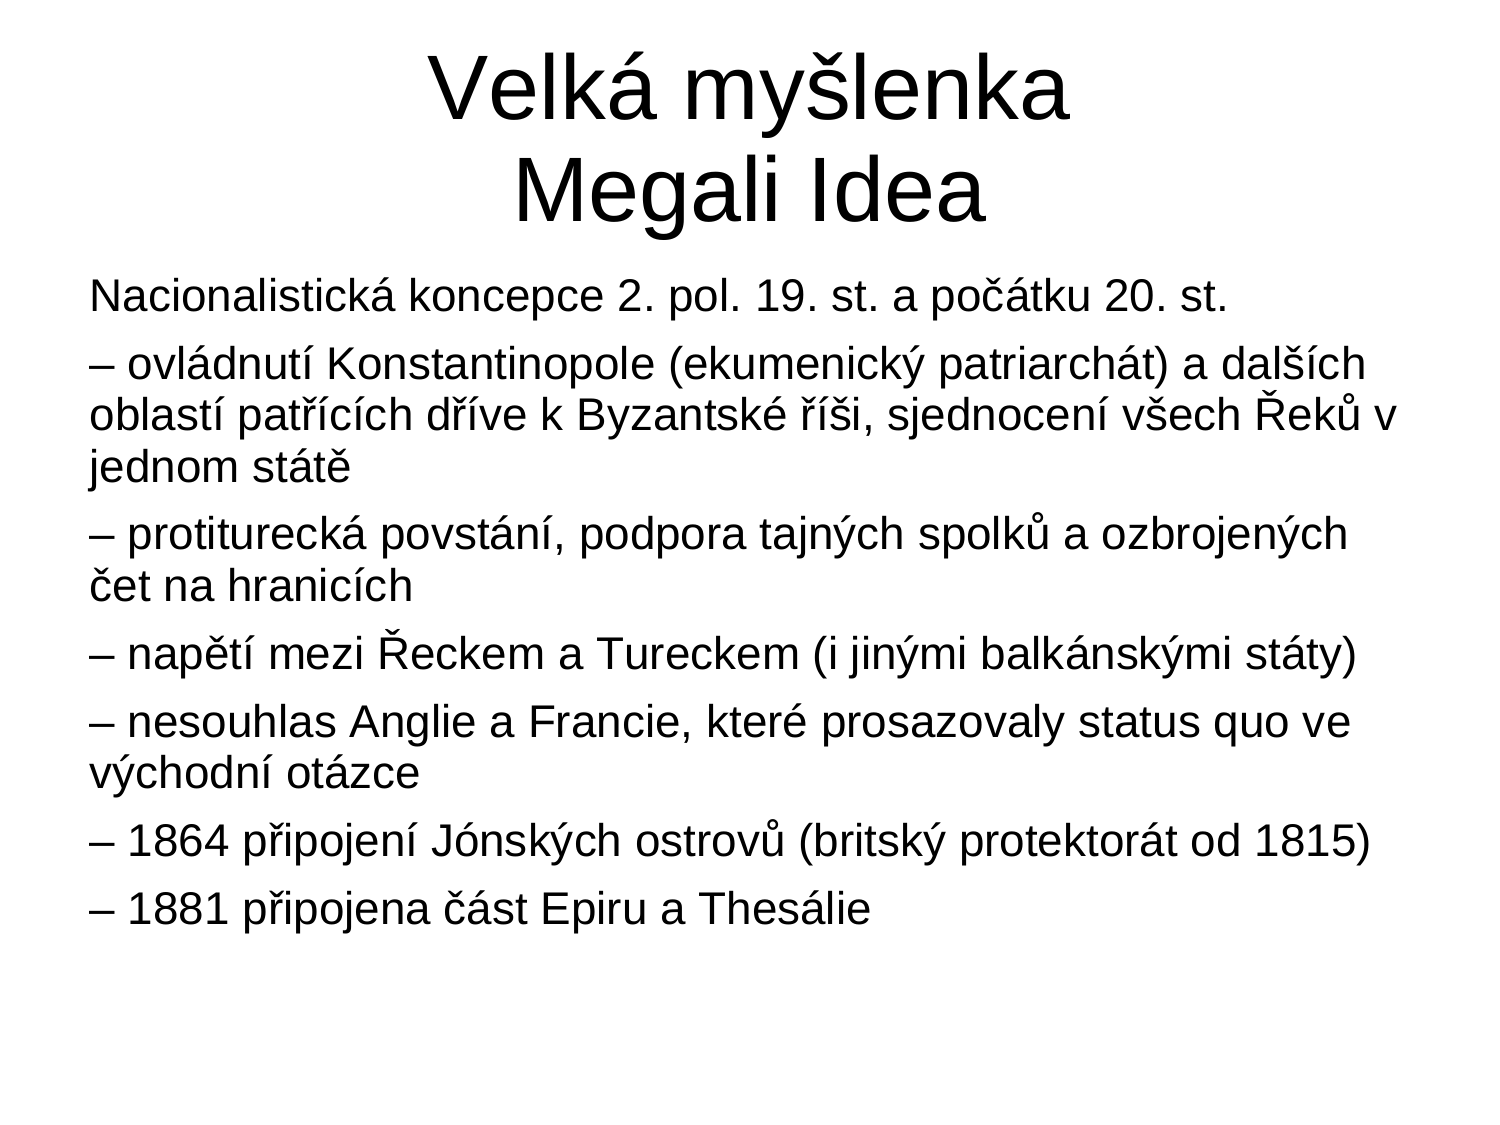

# Velká myšlenka Megali Idea
Nacionalistická koncepce 2. pol. 19. st. a počátku 20. st.
– ovládnutí Konstantinopole (ekumenický patriarchát) a dalších oblastí patřících dříve k Byzantské říši, sjednocení všech Řeků v jednom státě
– protiturecká povstání, podpora tajných spolků a ozbrojených čet na hranicích
– napětí mezi Řeckem a Tureckem (i jinými balkánskými státy)
– nesouhlas Anglie a Francie, které prosazovaly status quo ve východní otázce
– 1864 připojení Jónských ostrovů (britský protektorát od 1815)
– 1881 připojena část Epiru a Thesálie